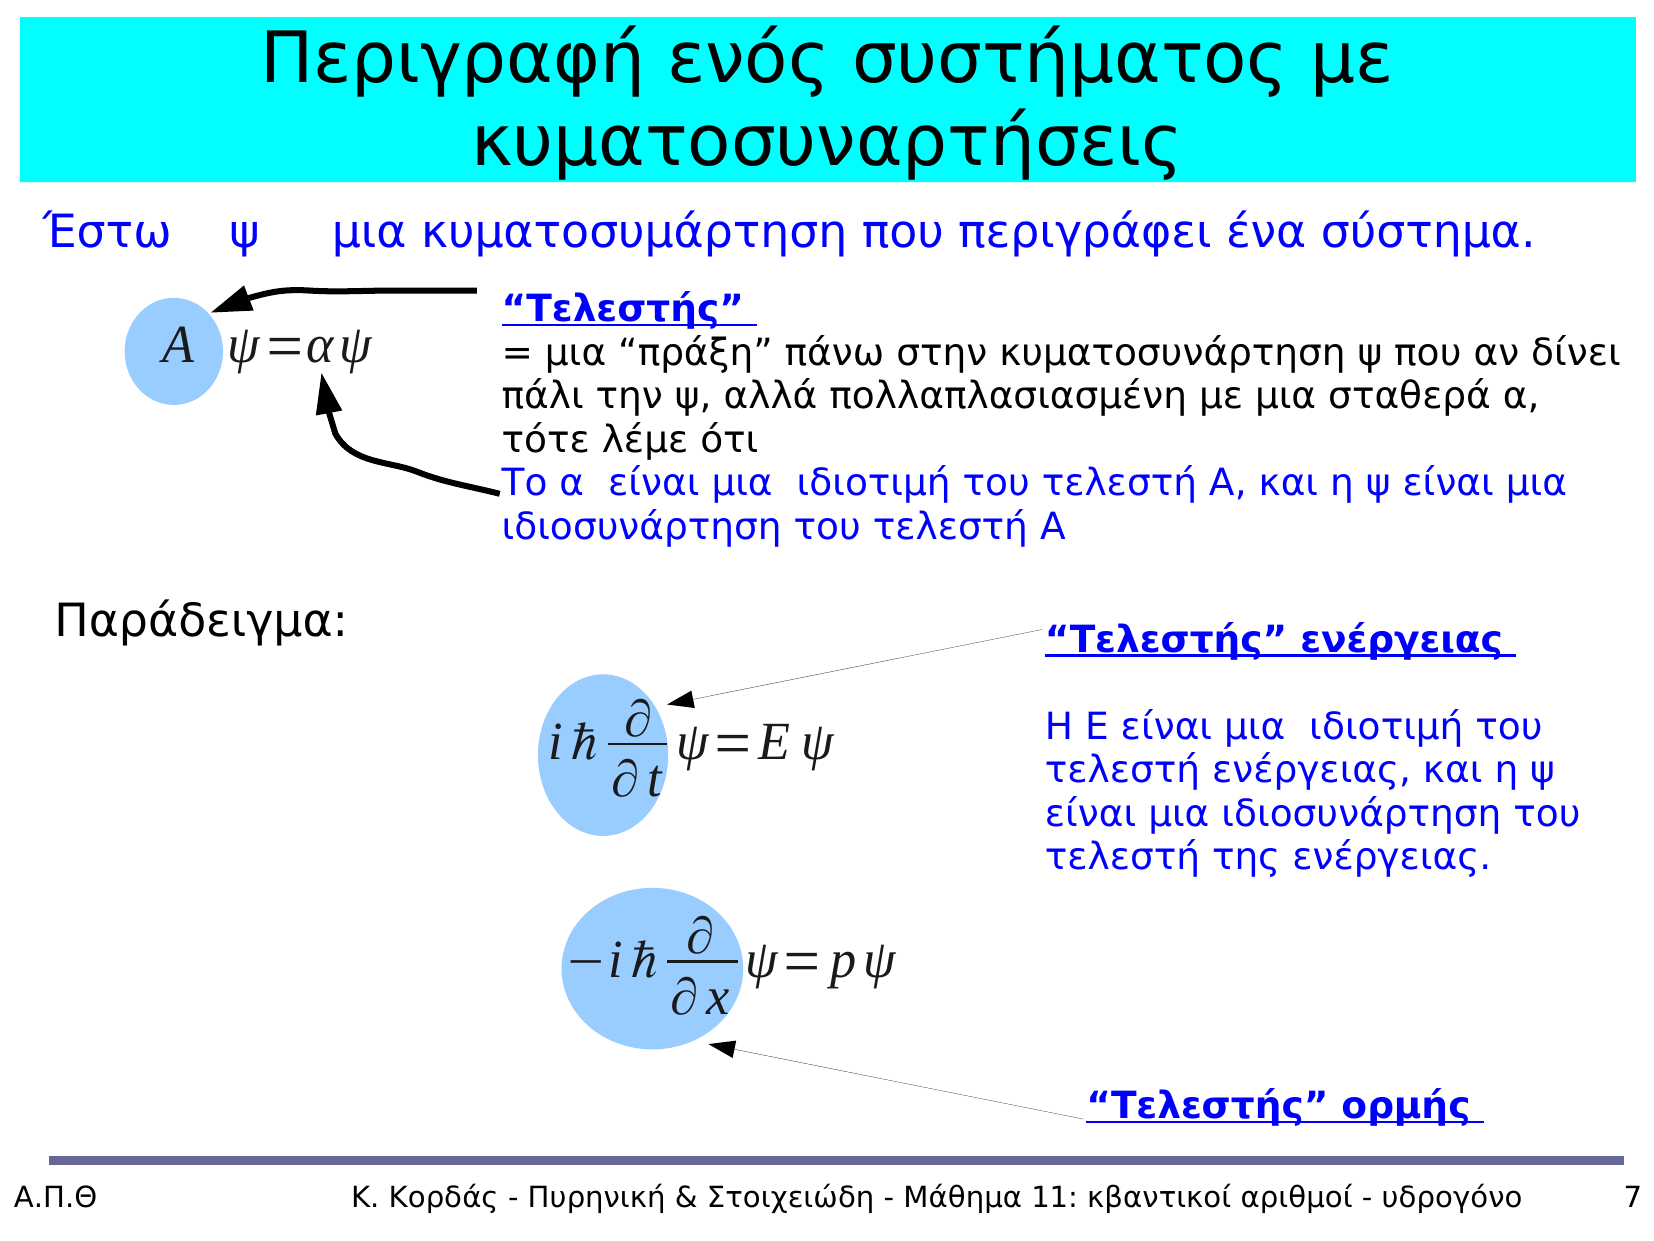

# Περιγραφή ενός συστήματος με κυματοσυναρτήσεις
Έστω ψ μια κυματοσυμάρτηση που περιγράφει ένα σύστημα.
“Τελεστής”
= μια “πράξη” πάνω στην κυματοσυνάρτηση ψ που αν δίνει πάλι την ψ, αλλά πολλαπλασιασμένη με μια σταθερά α, τότε λέμε ότι
Το α είναι μια ιδιοτιμή του τελεστή Α, και η ψ είναι μια ιδιοσυνάρτηση του τελεστή Α
Παράδειγμα:
“Τελεστής” ενέργειας
Η Ε είναι μια ιδιοτιμή του τελεστή ενέργειας, και η ψ είναι μια ιδιοσυνάρτηση του τελεστή της ενέργειας.
“Τελεστής” ορμής
Α.Π.Θ
Κ. Κορδάς - Πυρηνική & Στοιχειώδη - Μάθημα 11: κβαντικοί αριθμοί - υδρογόνο
7